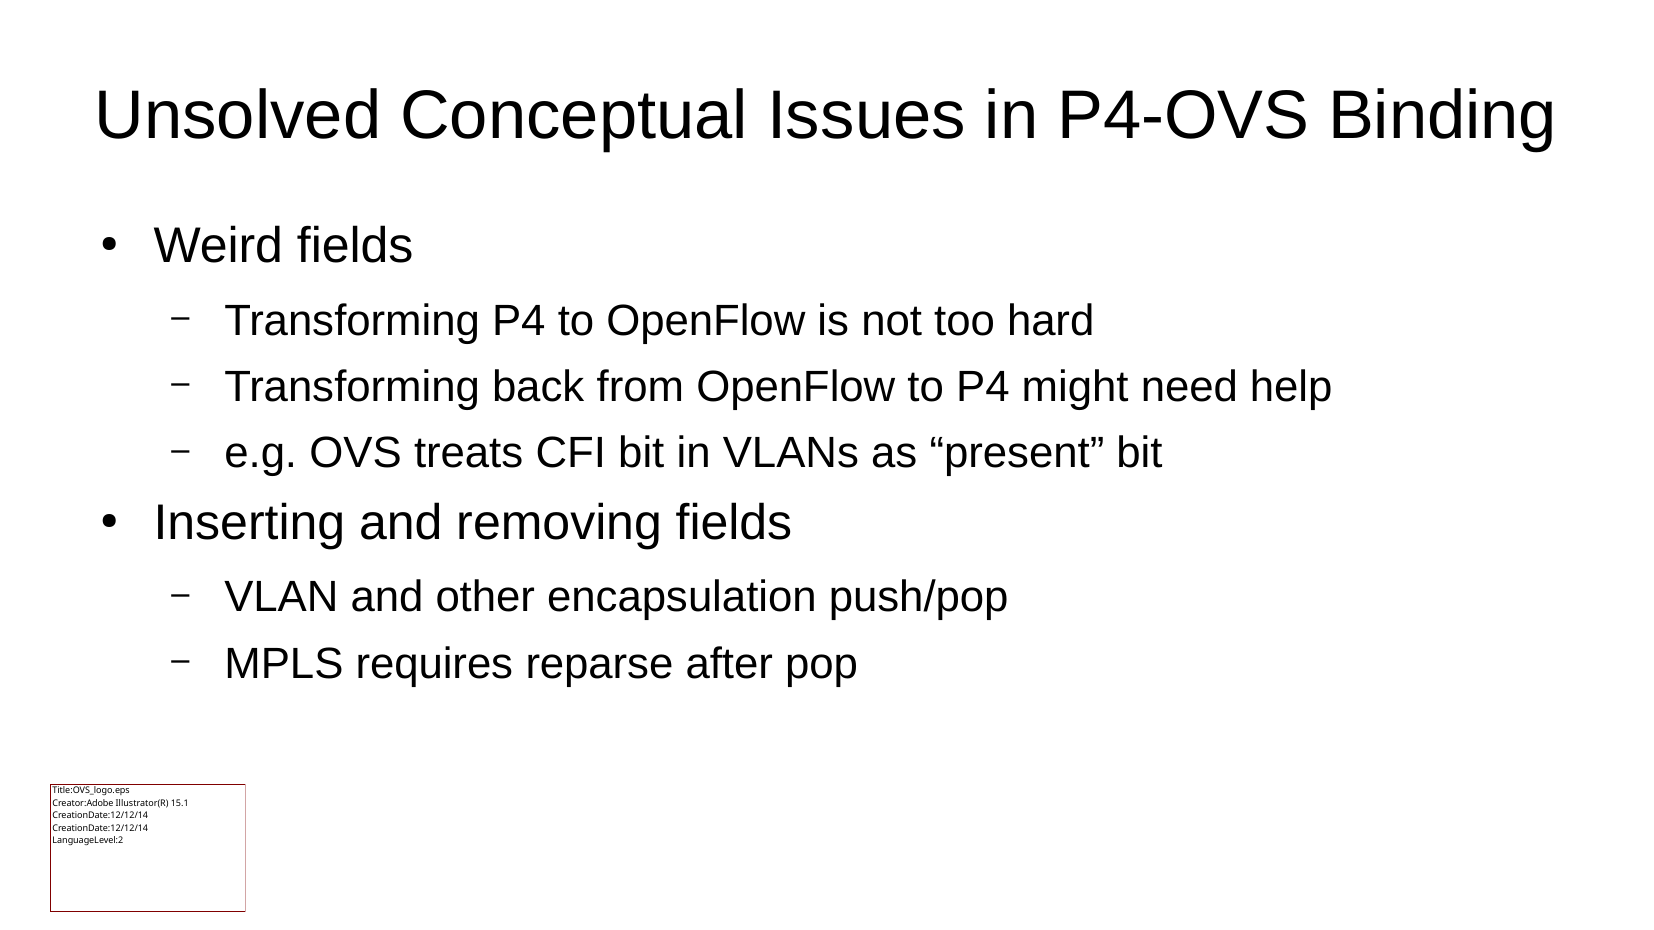

# Unsolved Conceptual Issues in P4-OVS Binding
Weird fields
Transforming P4 to OpenFlow is not too hard
Transforming back from OpenFlow to P4 might need help
e.g. OVS treats CFI bit in VLANs as “present” bit
Inserting and removing fields
VLAN and other encapsulation push/pop
MPLS requires reparse after pop